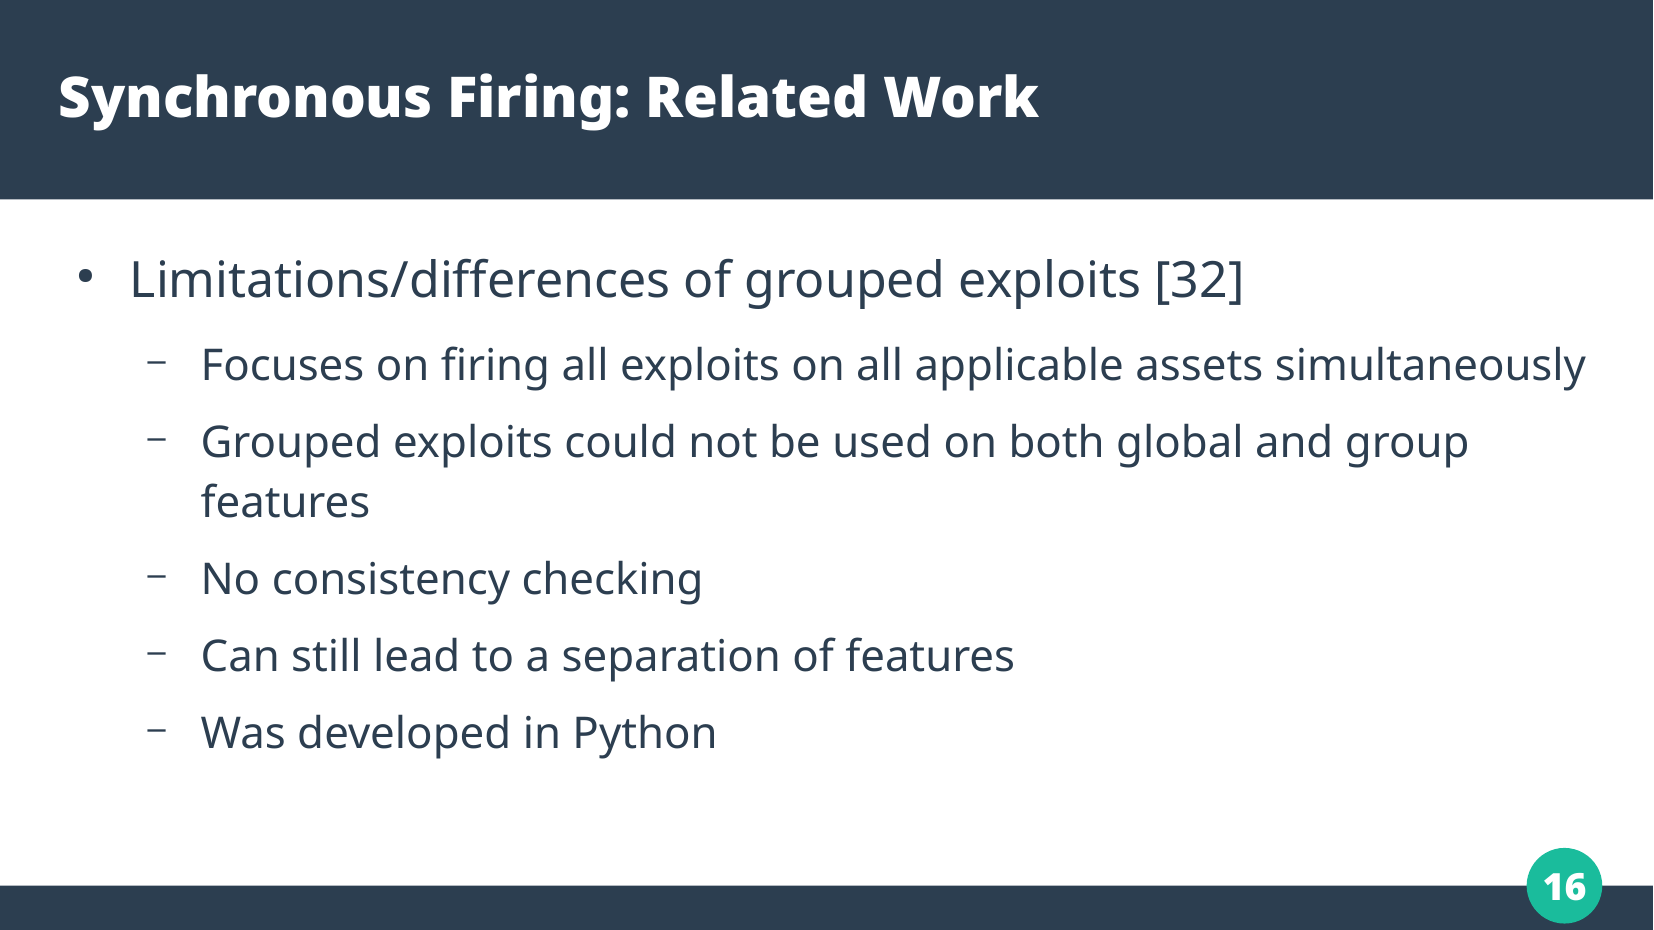

# Synchronous Firing: Related Work
Limitations/differences of grouped exploits [32]
Focuses on firing all exploits on all applicable assets simultaneously
Grouped exploits could not be used on both global and group features
No consistency checking
Can still lead to a separation of features
Was developed in Python